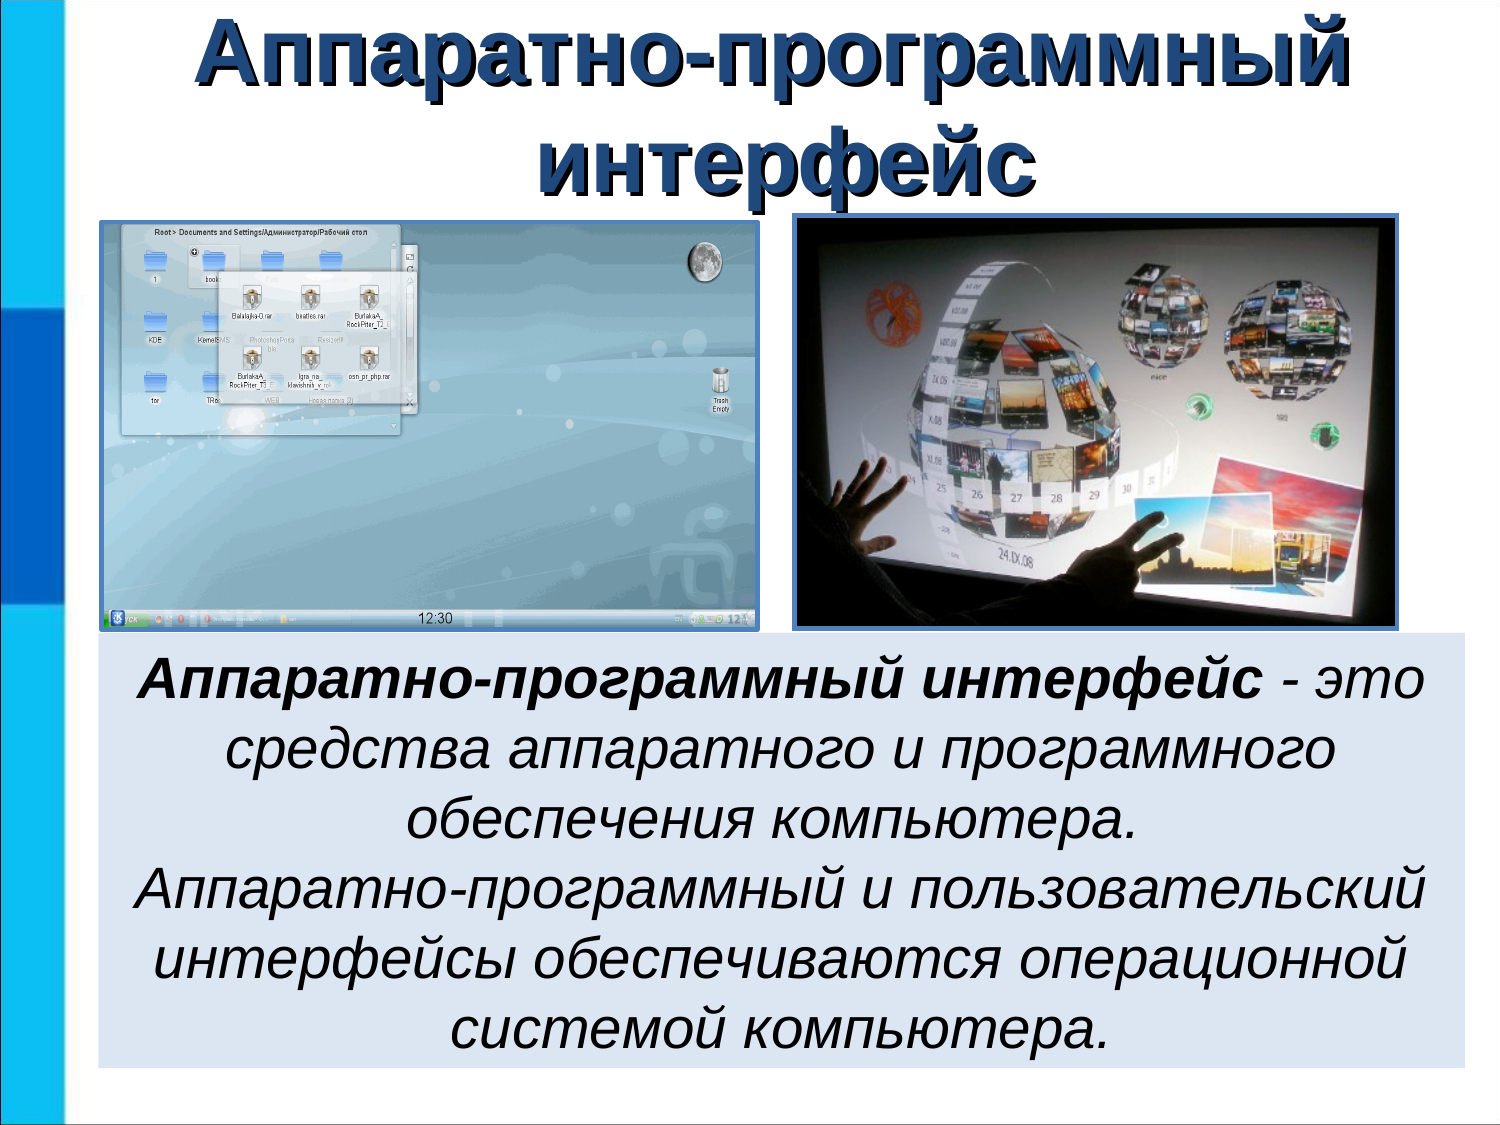

# Аппаратно-программный интерфейс
Аппаратно-программный интерфейс - это средства аппаратного и программного обеспечения компьютера.
Аппаратно-программный и пользовательский интерфейсы обеспечиваются операционной системой компьютера.